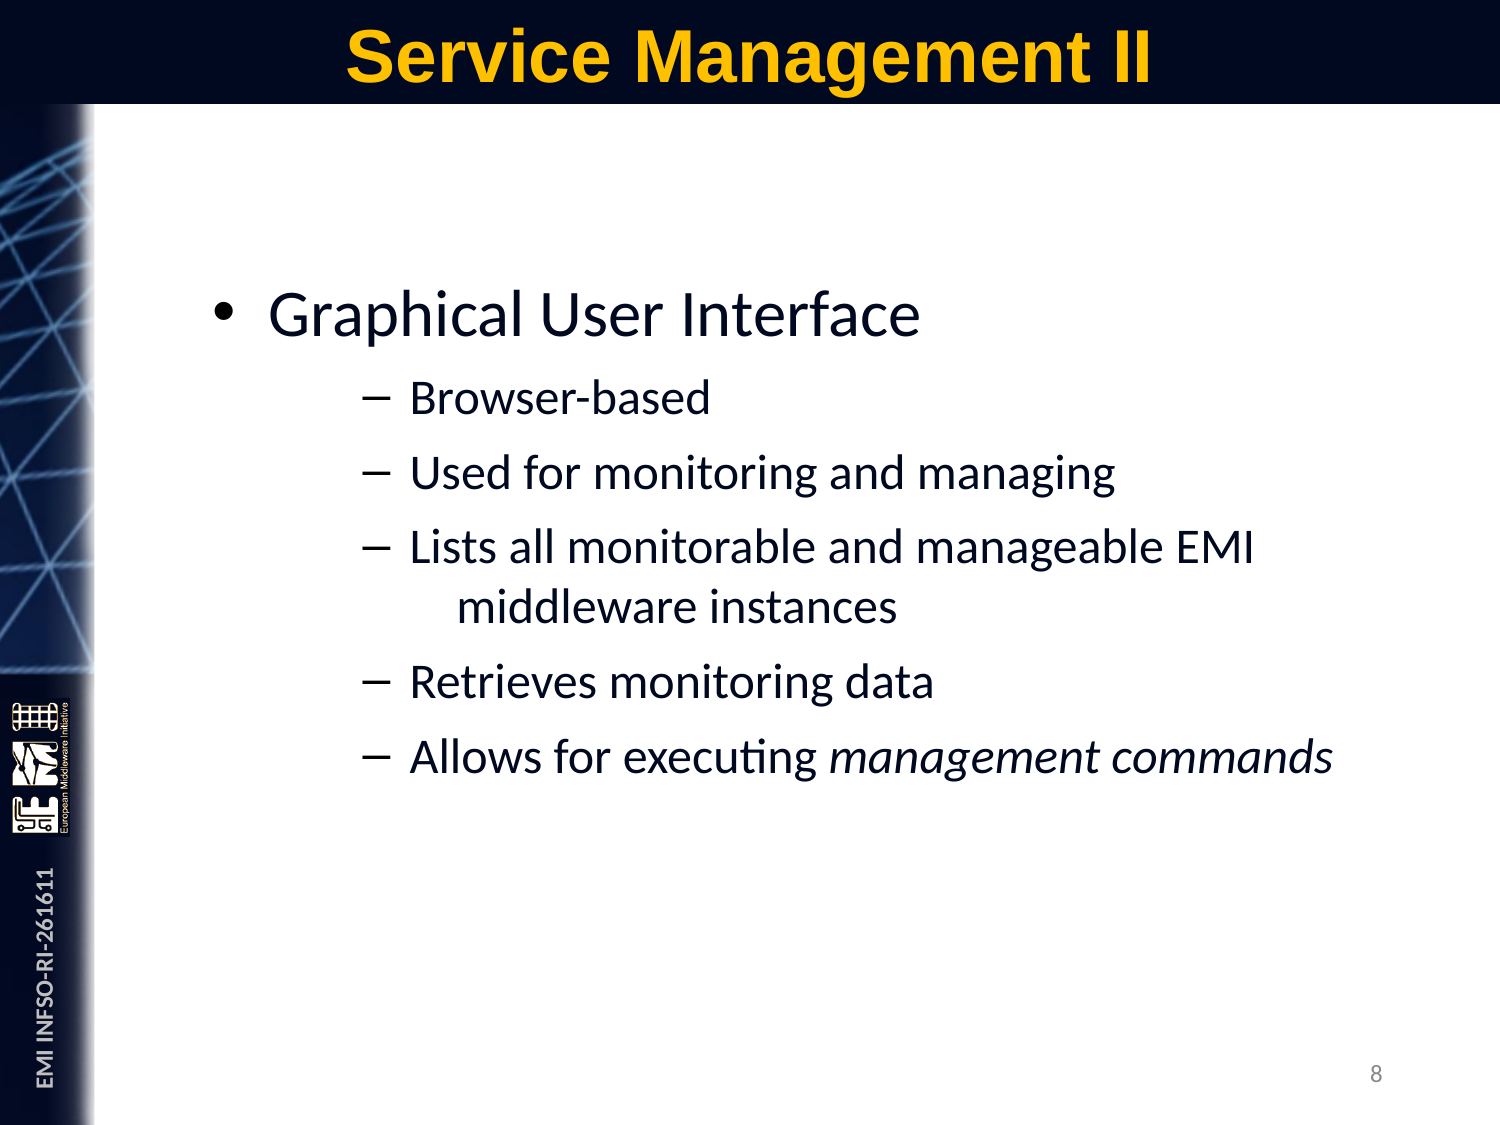

Service Management II
# Graphical User Interface
Browser-based
Used for monitoring and managing
Lists all monitorable and manageable EMI middleware instances
Retrieves monitoring data
Allows for executing management commands